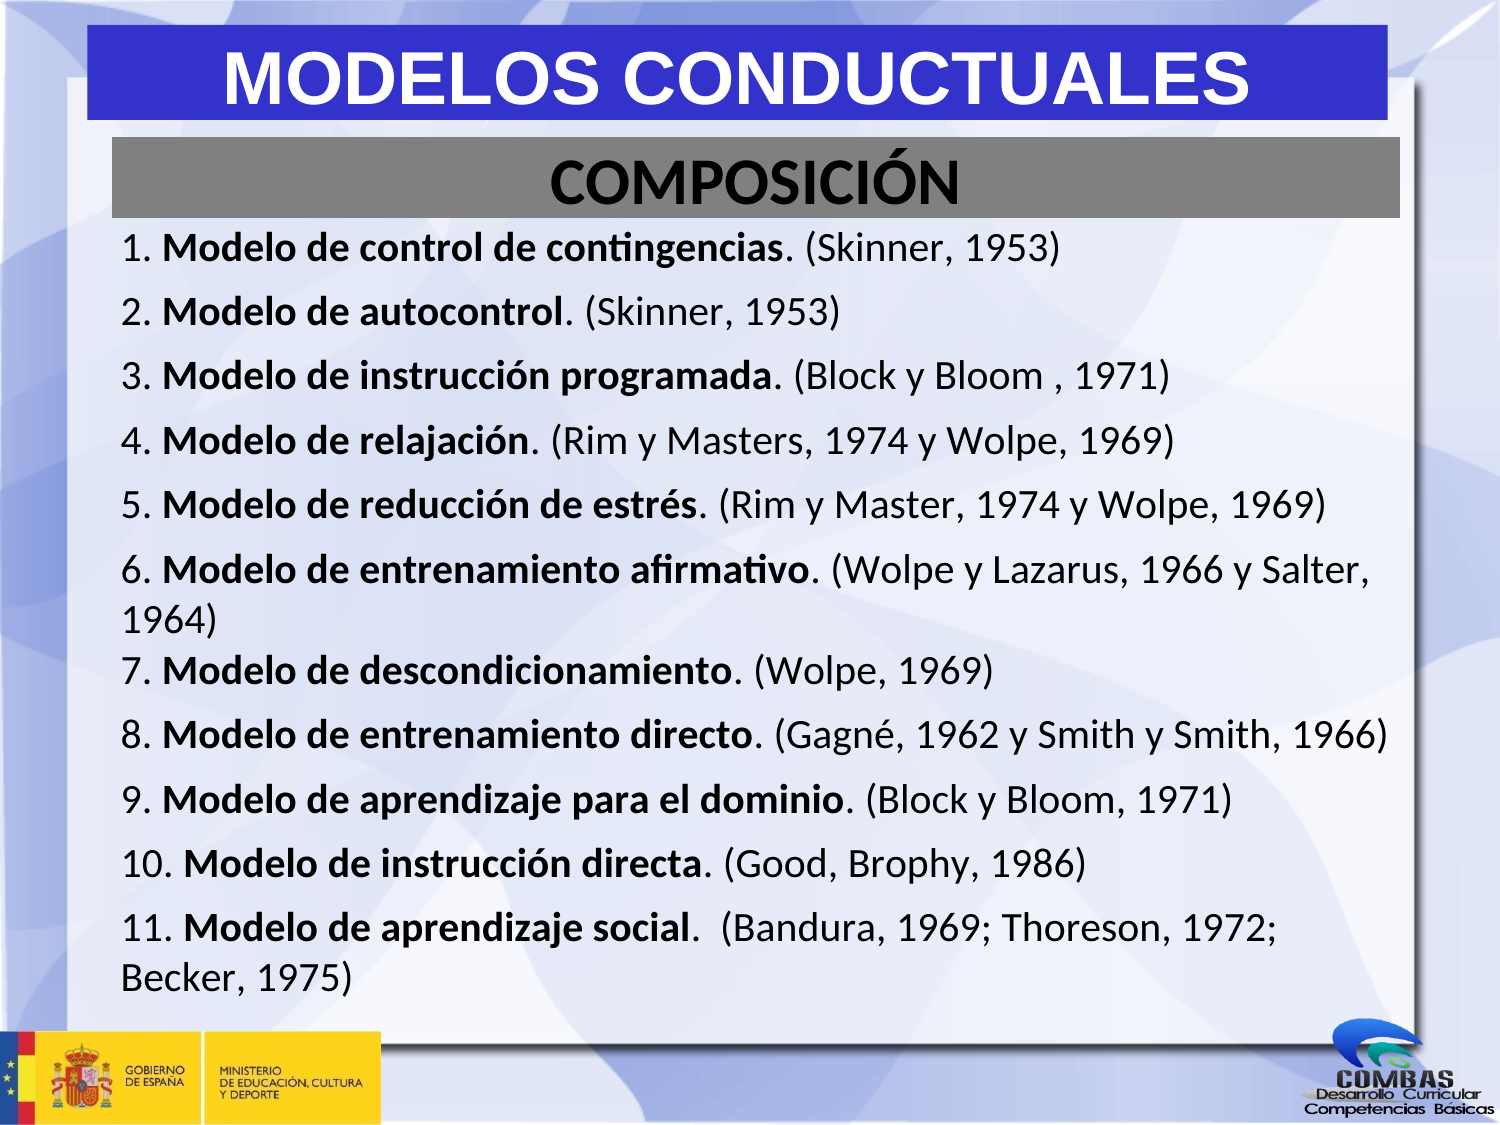

MODELOS CONDUCTUALES
| COMPOSICIÓN |
| --- |
| 1. Modelo de control de contingencias. (Skinner, 1953) |
| 2. Modelo de autocontrol. (Skinner, 1953) |
| 3. Modelo de instrucción programada. (Block y Bloom , 1971) |
| 4. Modelo de relajación. (Rim y Masters, 1974 y Wolpe, 1969) |
| 5. Modelo de reducción de estrés. (Rim y Master, 1974 y Wolpe, 1969) |
| 6. Modelo de entrenamiento afirmativo. (Wolpe y Lazarus, 1966 y Salter, 1964) |
| 7. Modelo de descondicionamiento. (Wolpe, 1969) |
| 8. Modelo de entrenamiento directo. (Gagné, 1962 y Smith y Smith, 1966) |
| 9. Modelo de aprendizaje para el dominio. (Block y Bloom, 1971) |
| 10. Modelo de instrucción directa. (Good, Brophy, 1986) |
| 11. Modelo de aprendizaje social. (Bandura, 1969; Thoreson, 1972; Becker, 1975) |